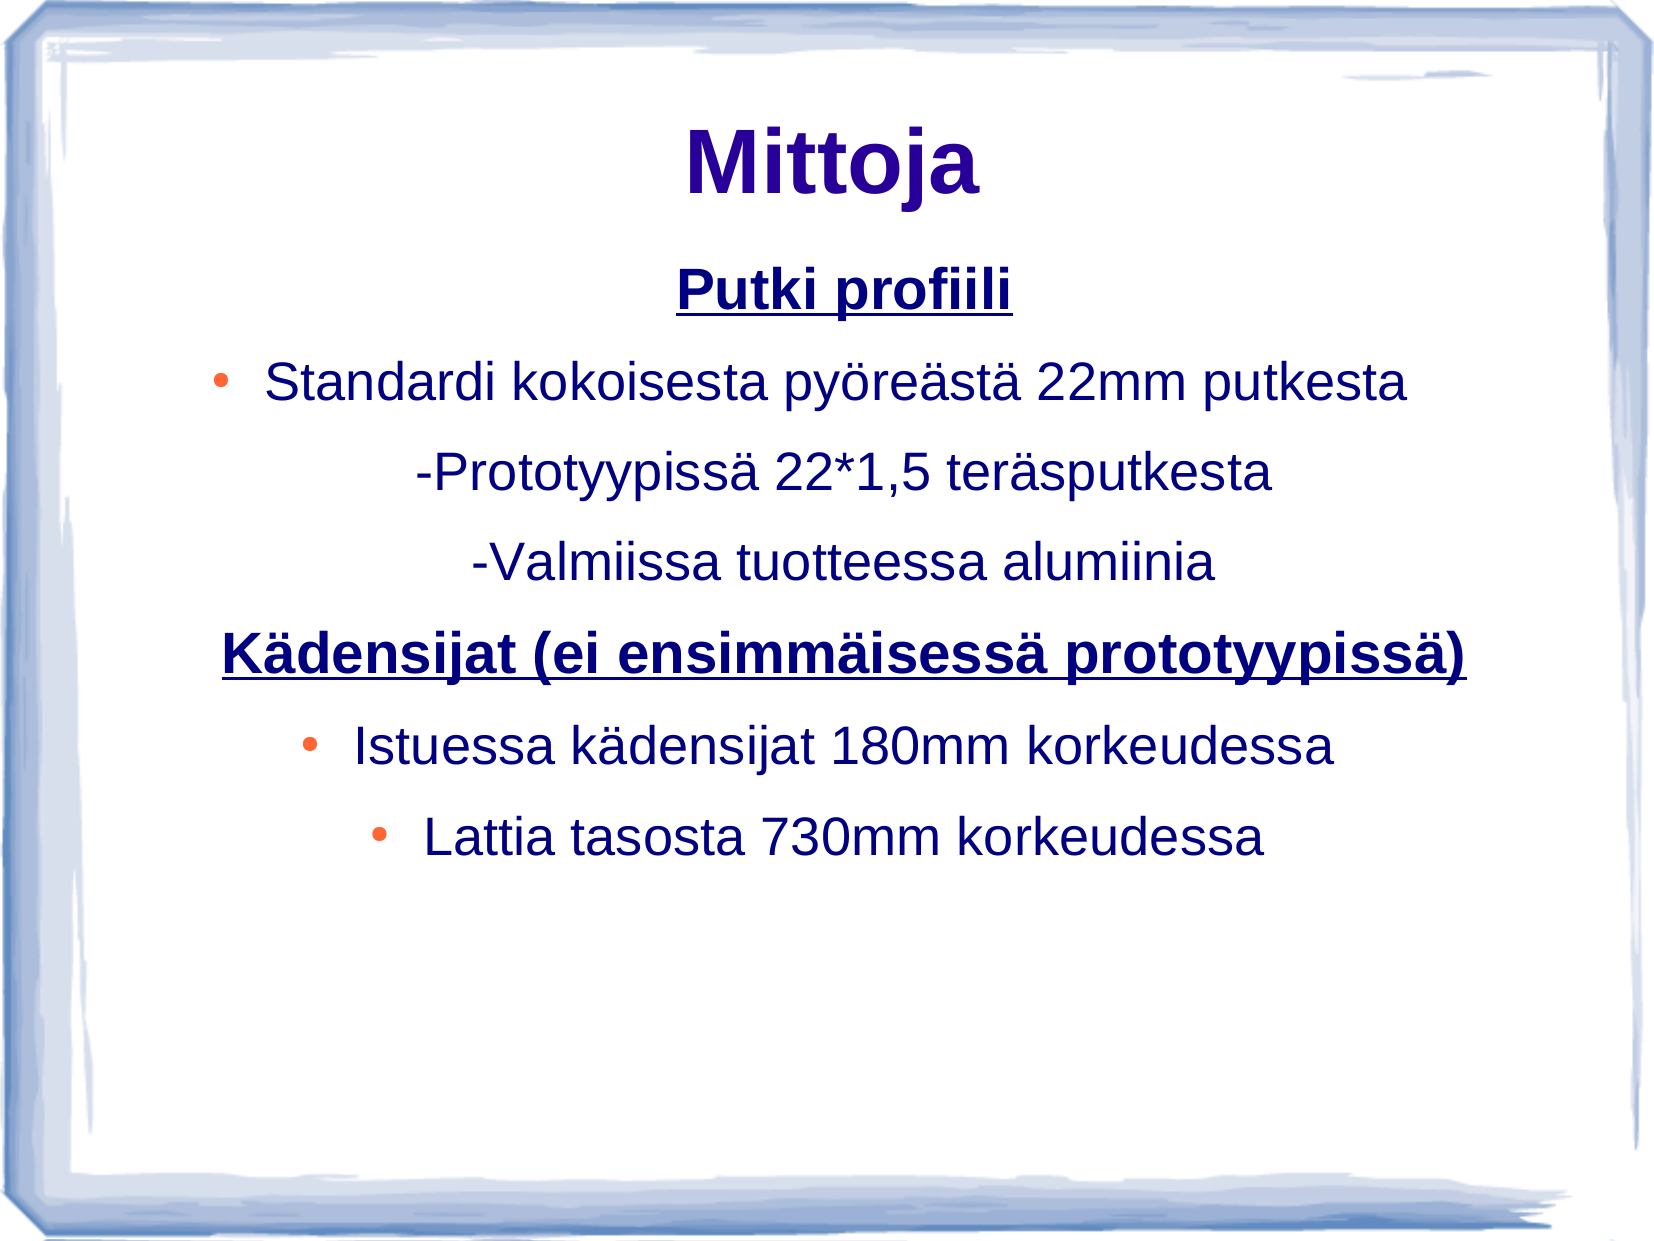

# Mittoja
Putki profiili
Standardi kokoisesta pyöreästä 22mm putkesta
-Prototyypissä 22*1,5 teräsputkesta
-Valmiissa tuotteessa alumiinia
Kädensijat (ei ensimmäisessä prototyypissä)
Istuessa kädensijat 180mm korkeudessa
Lattia tasosta 730mm korkeudessa